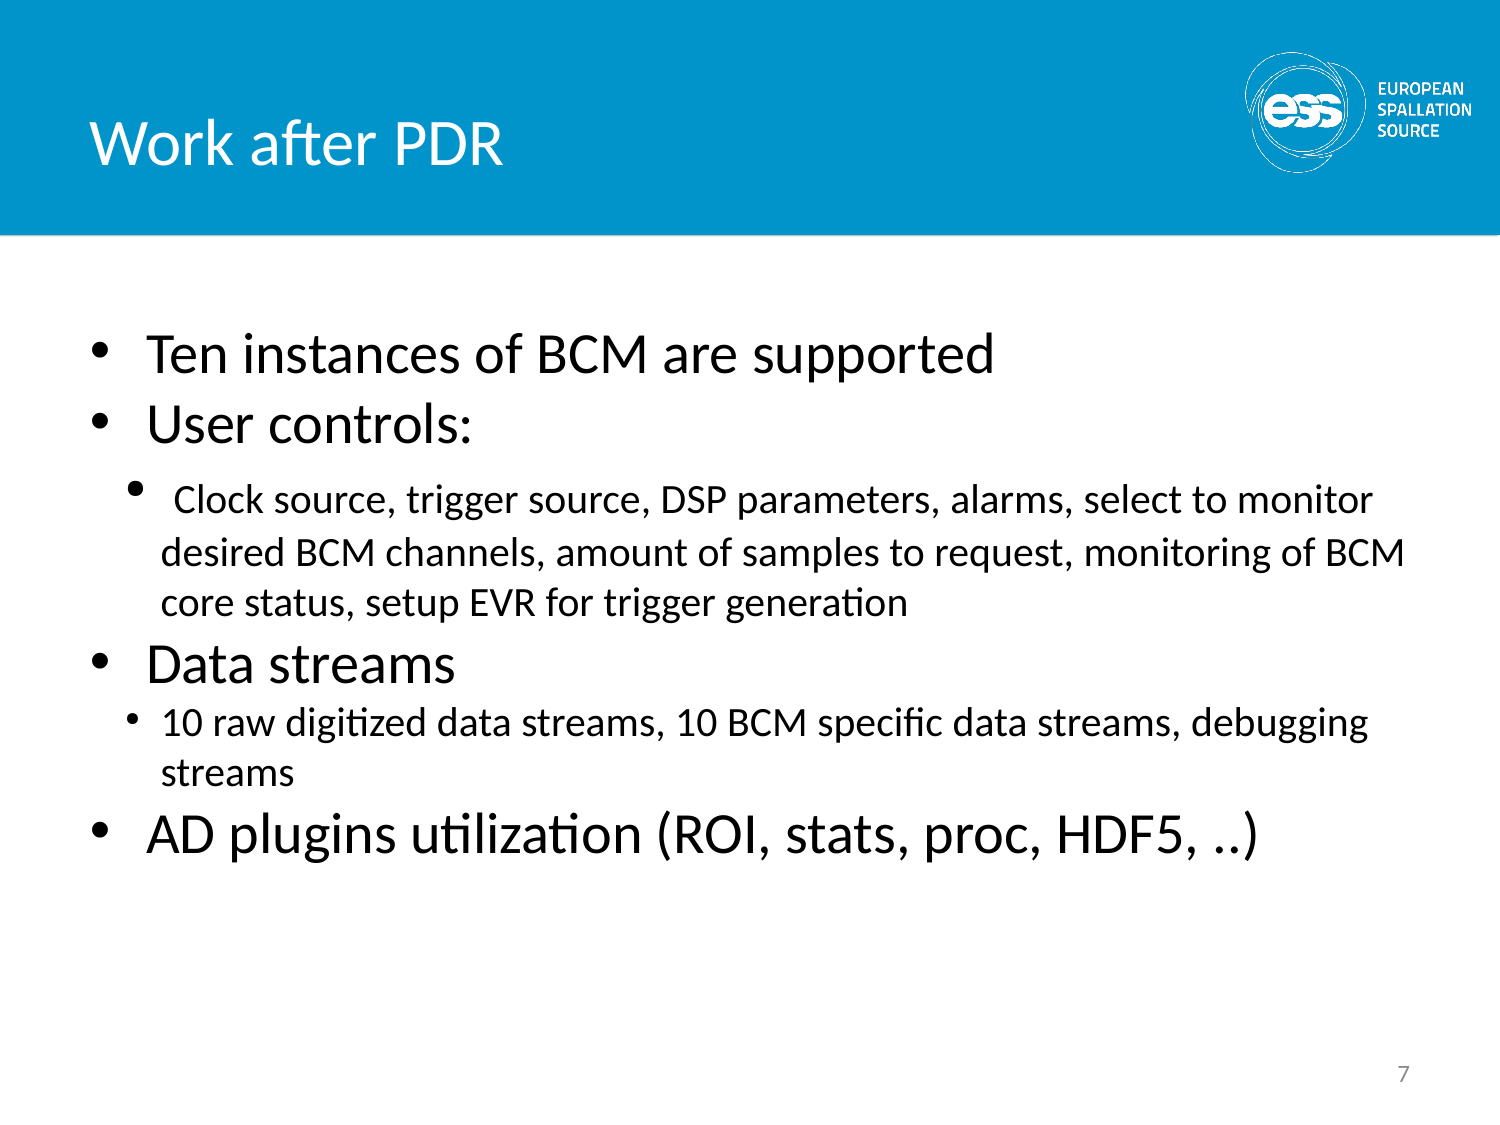

Work after PDR
Ten instances of BCM are supported
User controls:
 Clock source, trigger source, DSP parameters, alarms, select to monitor desired BCM channels, amount of samples to request, monitoring of BCM core status, setup EVR for trigger generation
Data streams
10 raw digitized data streams, 10 BCM specific data streams, debugging streams
AD plugins utilization (ROI, stats, proc, HDF5, ..)